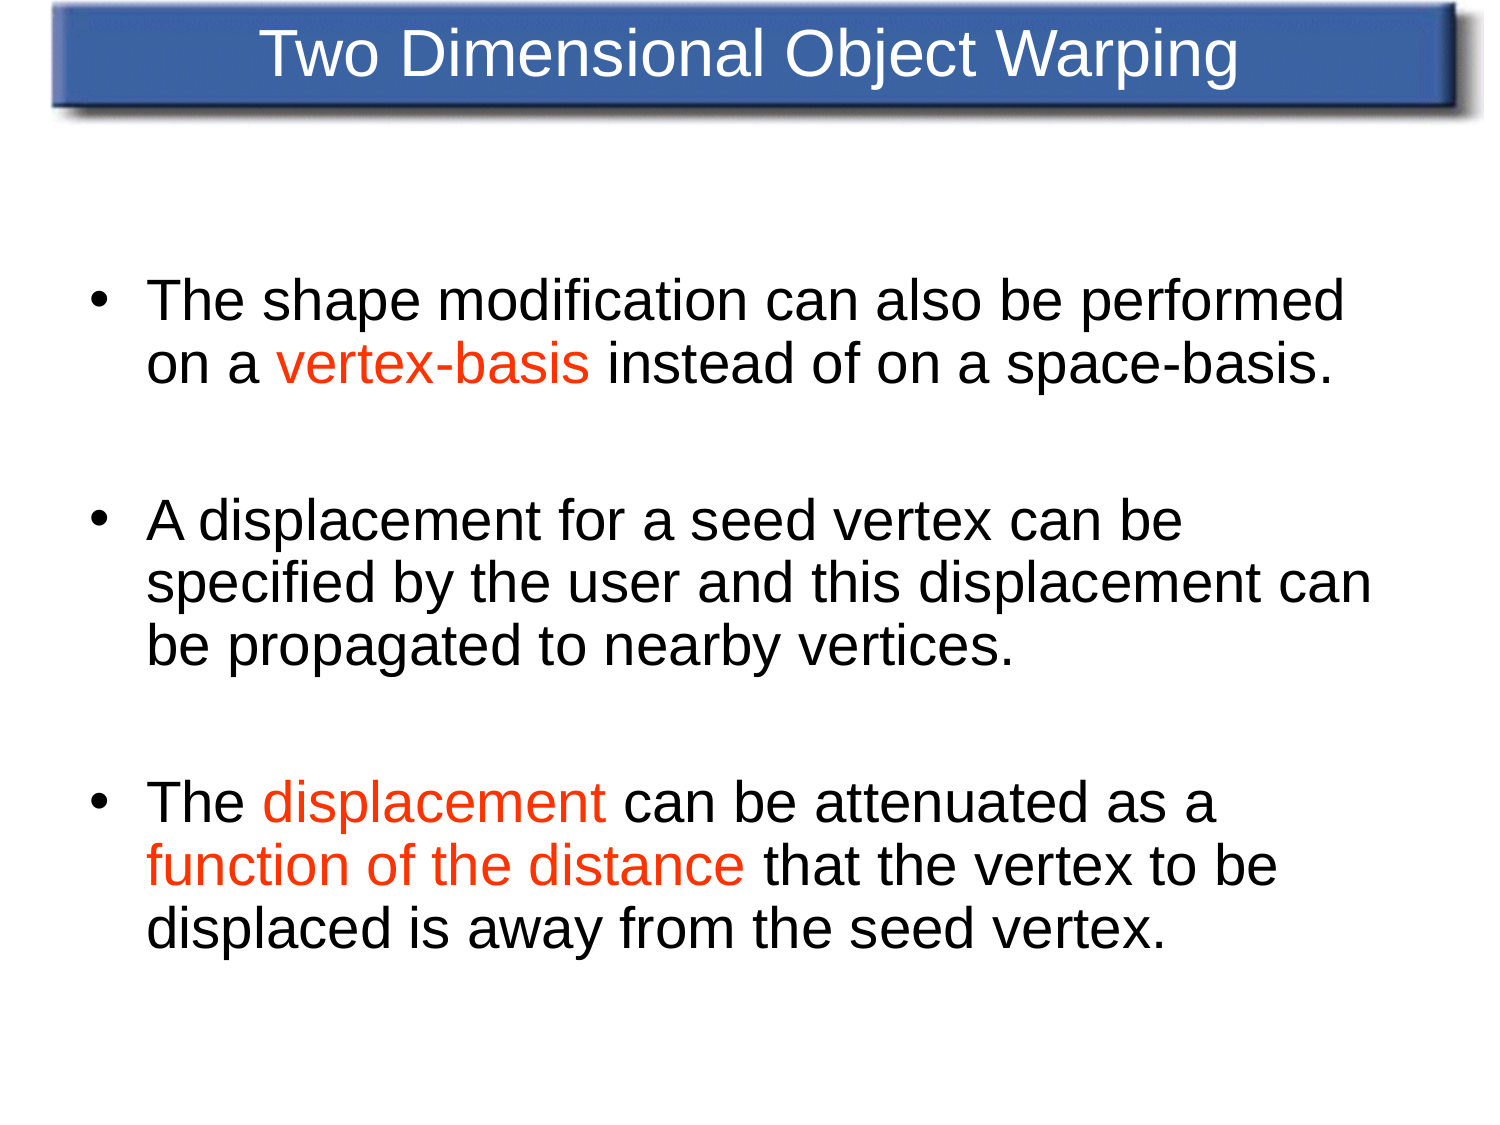

# Two Dimensional Object Warping
The shape modification can also be performed on a vertex-basis instead of on a space-basis.
A displacement for a seed vertex can be specified by the user and this displacement can be propagated to nearby vertices.
The displacement can be attenuated as a function of the distance that the vertex to be displaced is away from the seed vertex.